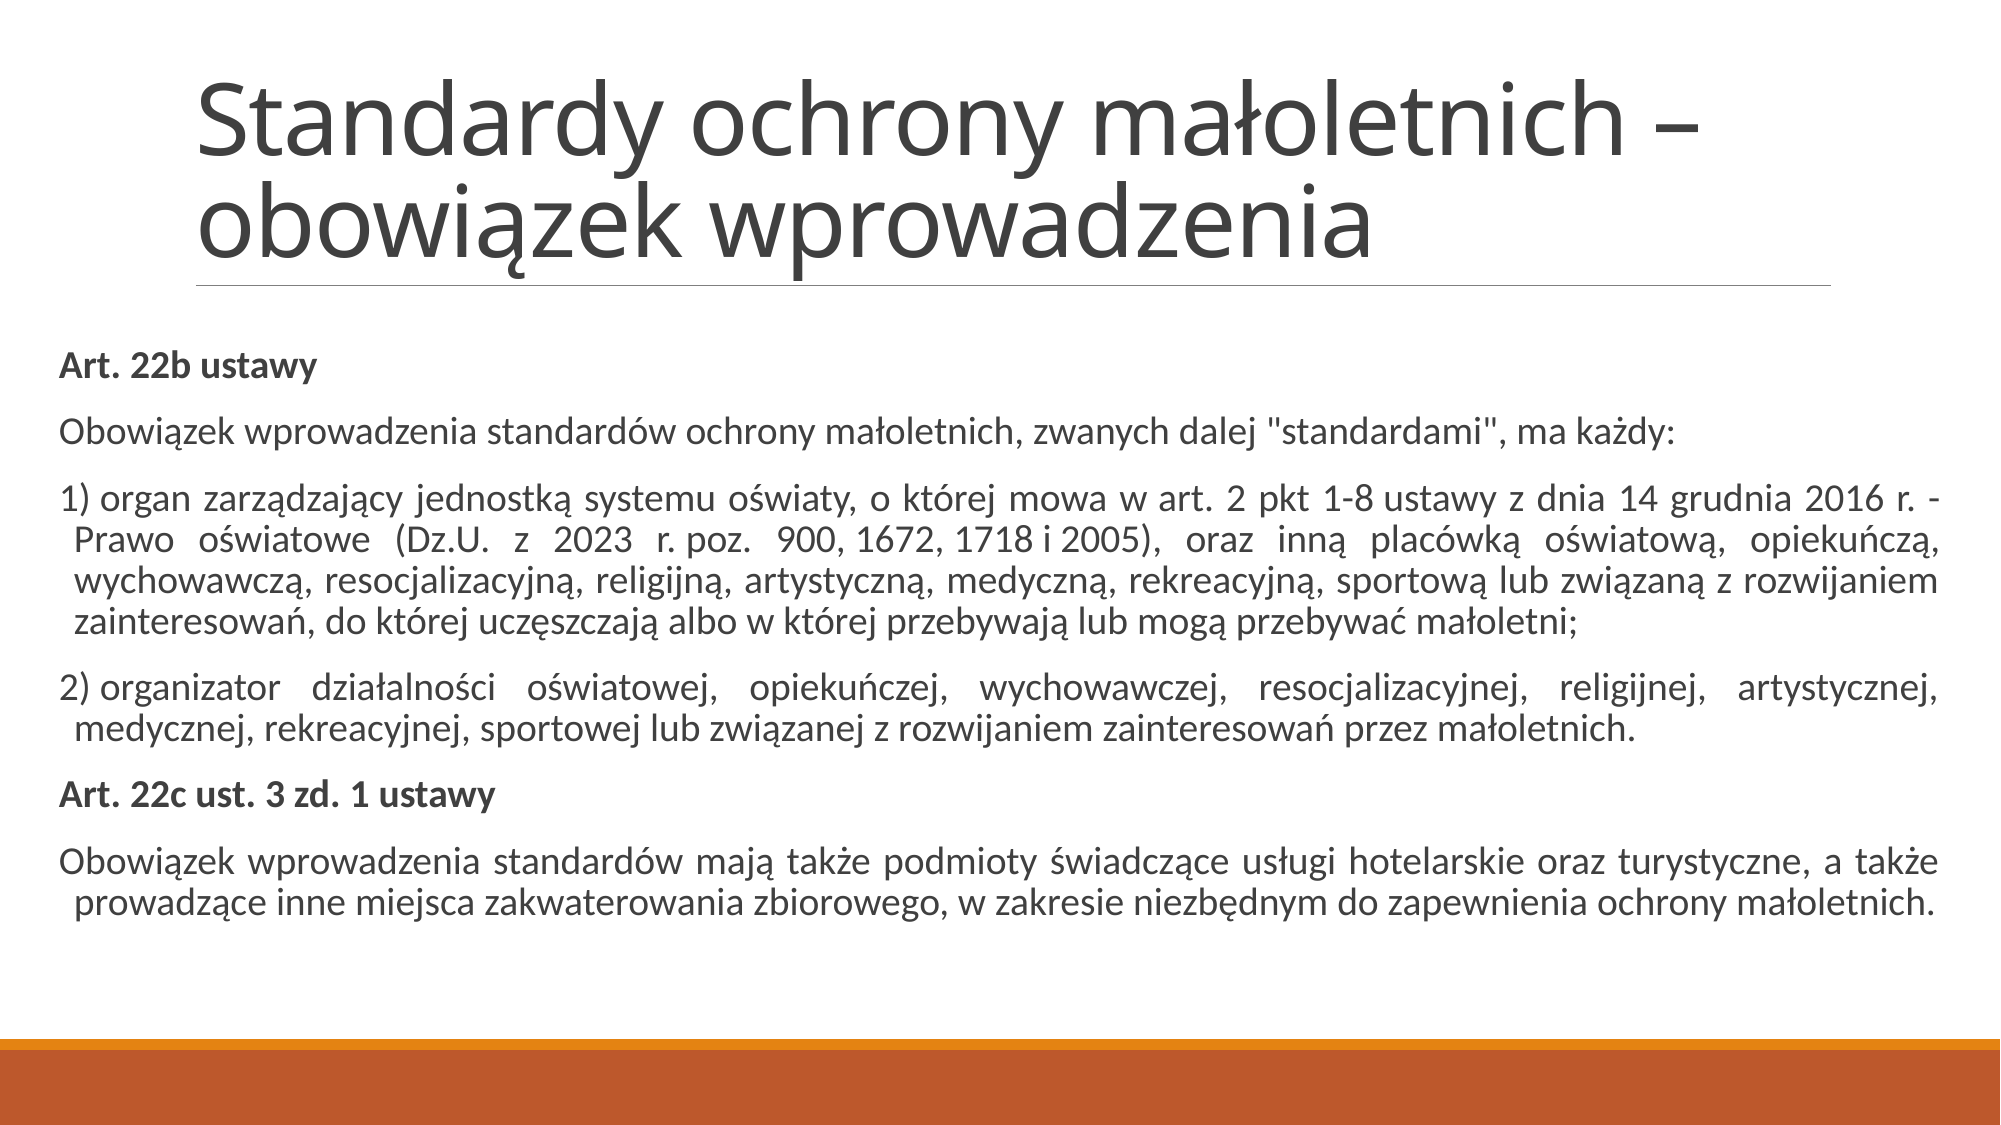

# Standardy ochrony małoletnich – obowiązek wprowadzenia
Art. 22b ustawy
Obowiązek wprowadzenia standardów ochrony małoletnich, zwanych dalej "standardami", ma każdy:
1) organ zarządzający jednostką systemu oświaty, o której mowa w art. 2 pkt 1-8 ustawy z dnia 14 grudnia 2016 r. - Prawo oświatowe (Dz.U. z 2023 r. poz. 900, 1672, 1718 i 2005), oraz inną placówką oświatową, opiekuńczą, wychowawczą, resocjalizacyjną, religijną, artystyczną, medyczną, rekreacyjną, sportową lub związaną z rozwijaniem zainteresowań, do której uczęszczają albo w której przebywają lub mogą przebywać małoletni;
2) organizator działalności oświatowej, opiekuńczej, wychowawczej, resocjalizacyjnej, religijnej, artystycznej, medycznej, rekreacyjnej, sportowej lub związanej z rozwijaniem zainteresowań przez małoletnich.
Art. 22c ust. 3 zd. 1 ustawy
Obowiązek wprowadzenia standardów mają także podmioty świadczące usługi hotelarskie oraz turystyczne, a także prowadzące inne miejsca zakwaterowania zbiorowego, w zakresie niezbędnym do zapewnienia ochrony małoletnich.